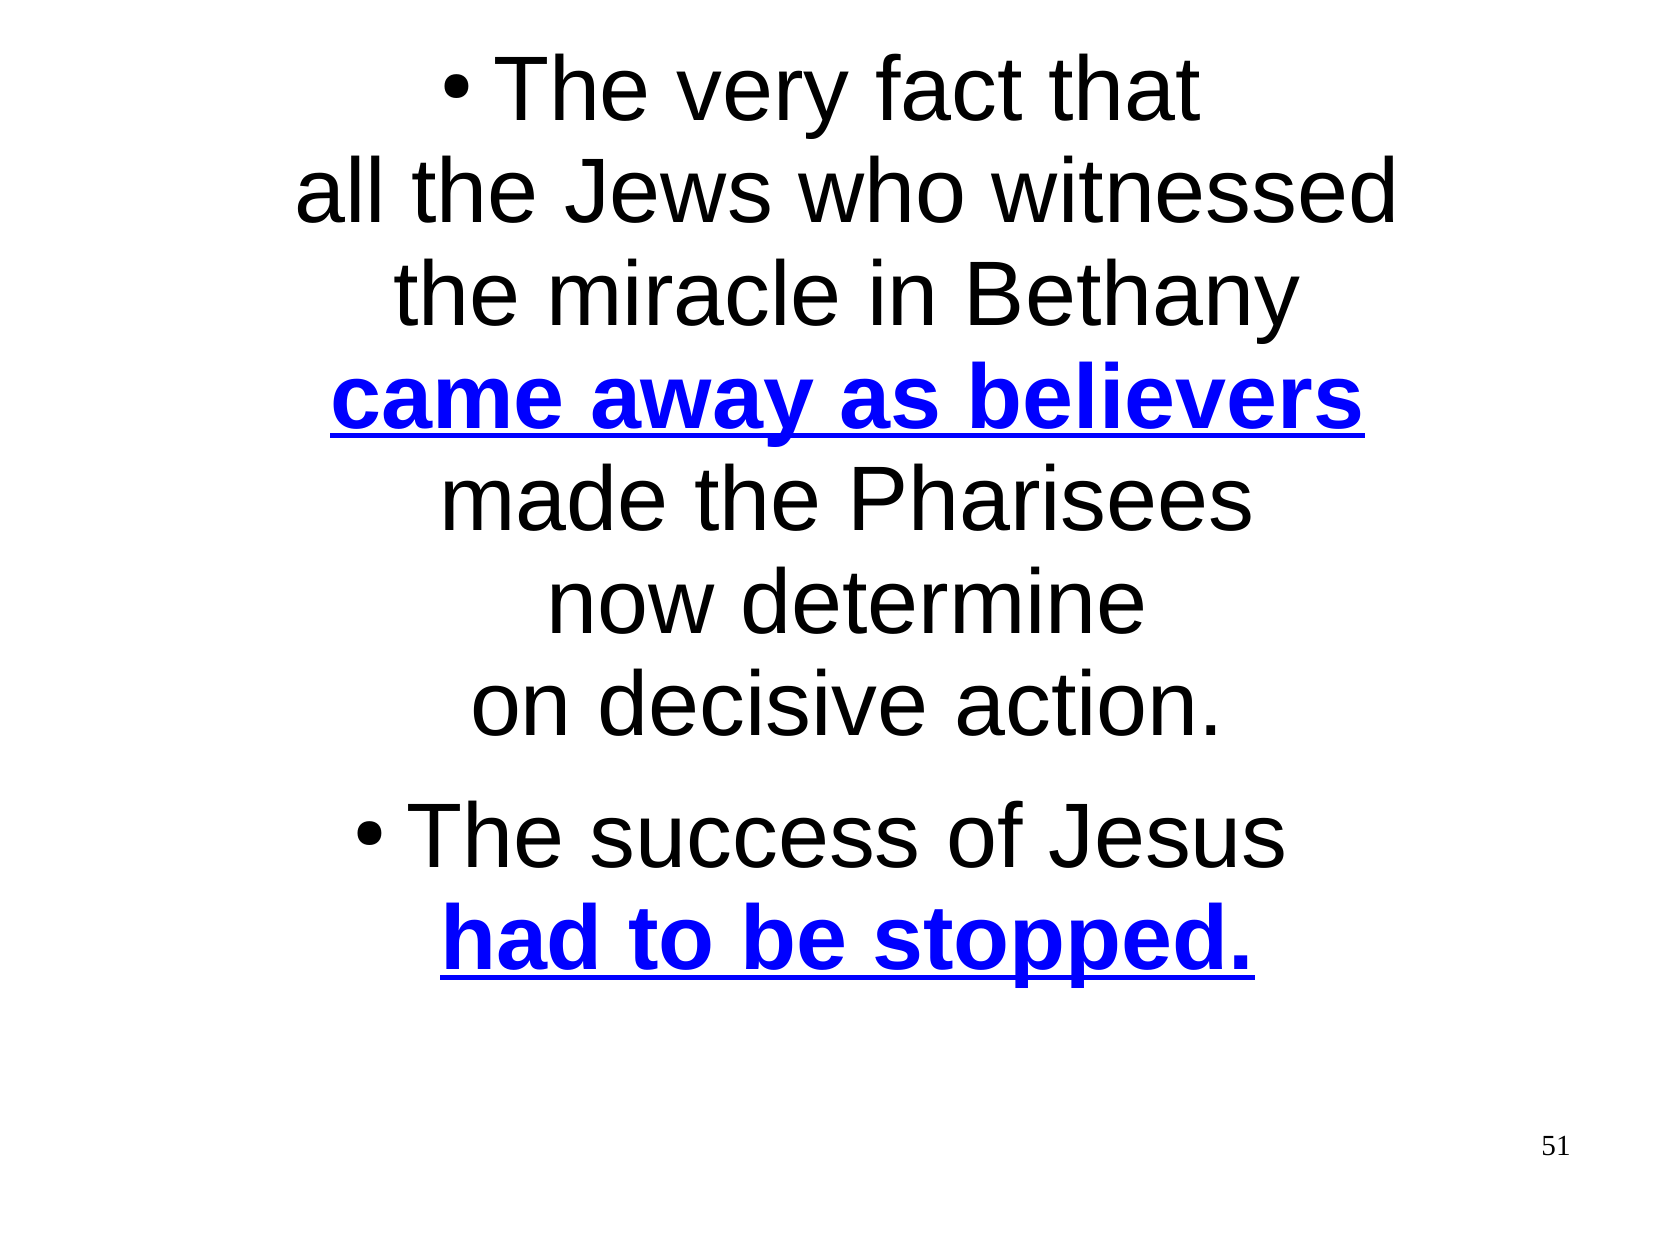

# The very fact that all the Jews who witnessed the miracle in Bethany came away as believers made the Pharisees now determine on decisive action.
The success of Jesus
had to be stopped.
51